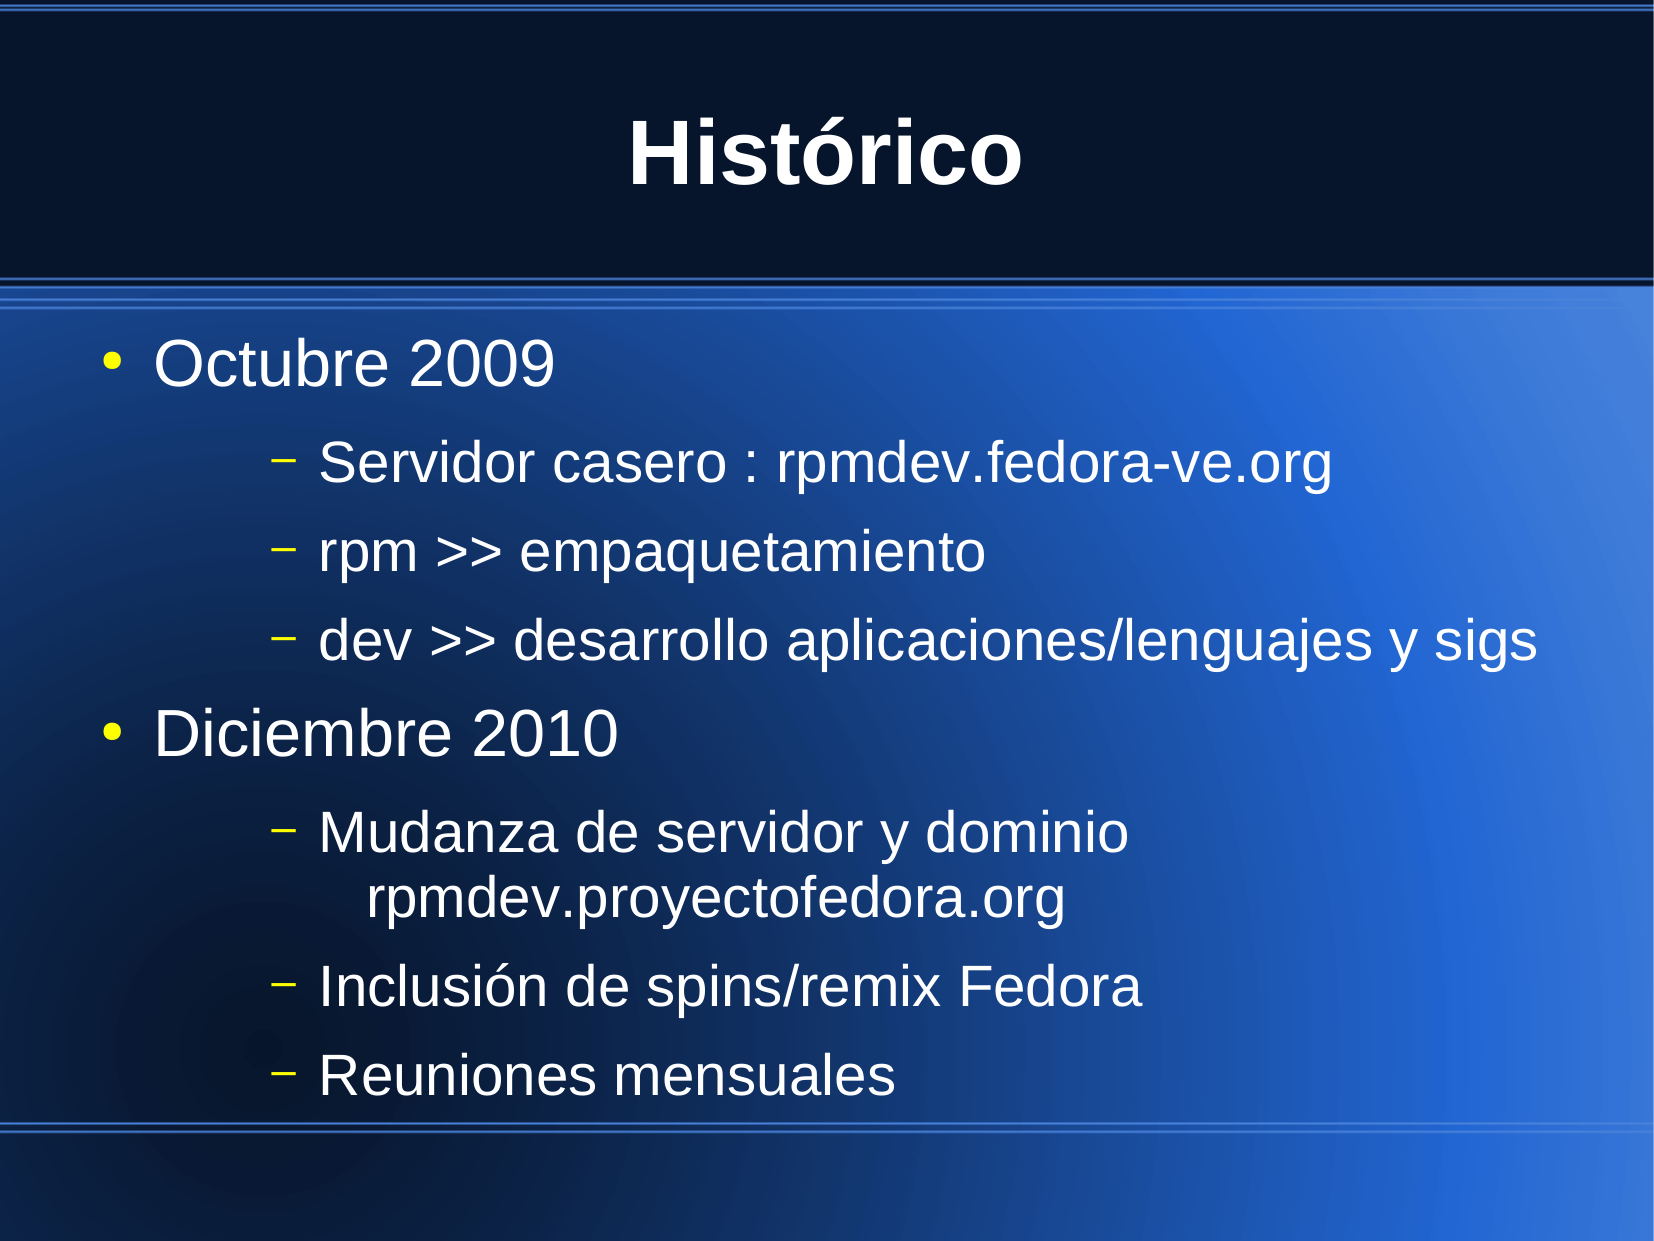

# Histórico
Octubre 2009
Servidor casero : rpmdev.fedora-ve.org
rpm >> empaquetamiento
dev >> desarrollo aplicaciones/lenguajes y sigs
Diciembre 2010
Mudanza de servidor y dominio rpmdev.proyectofedora.org
Inclusión de spins/remix Fedora
Reuniones mensuales